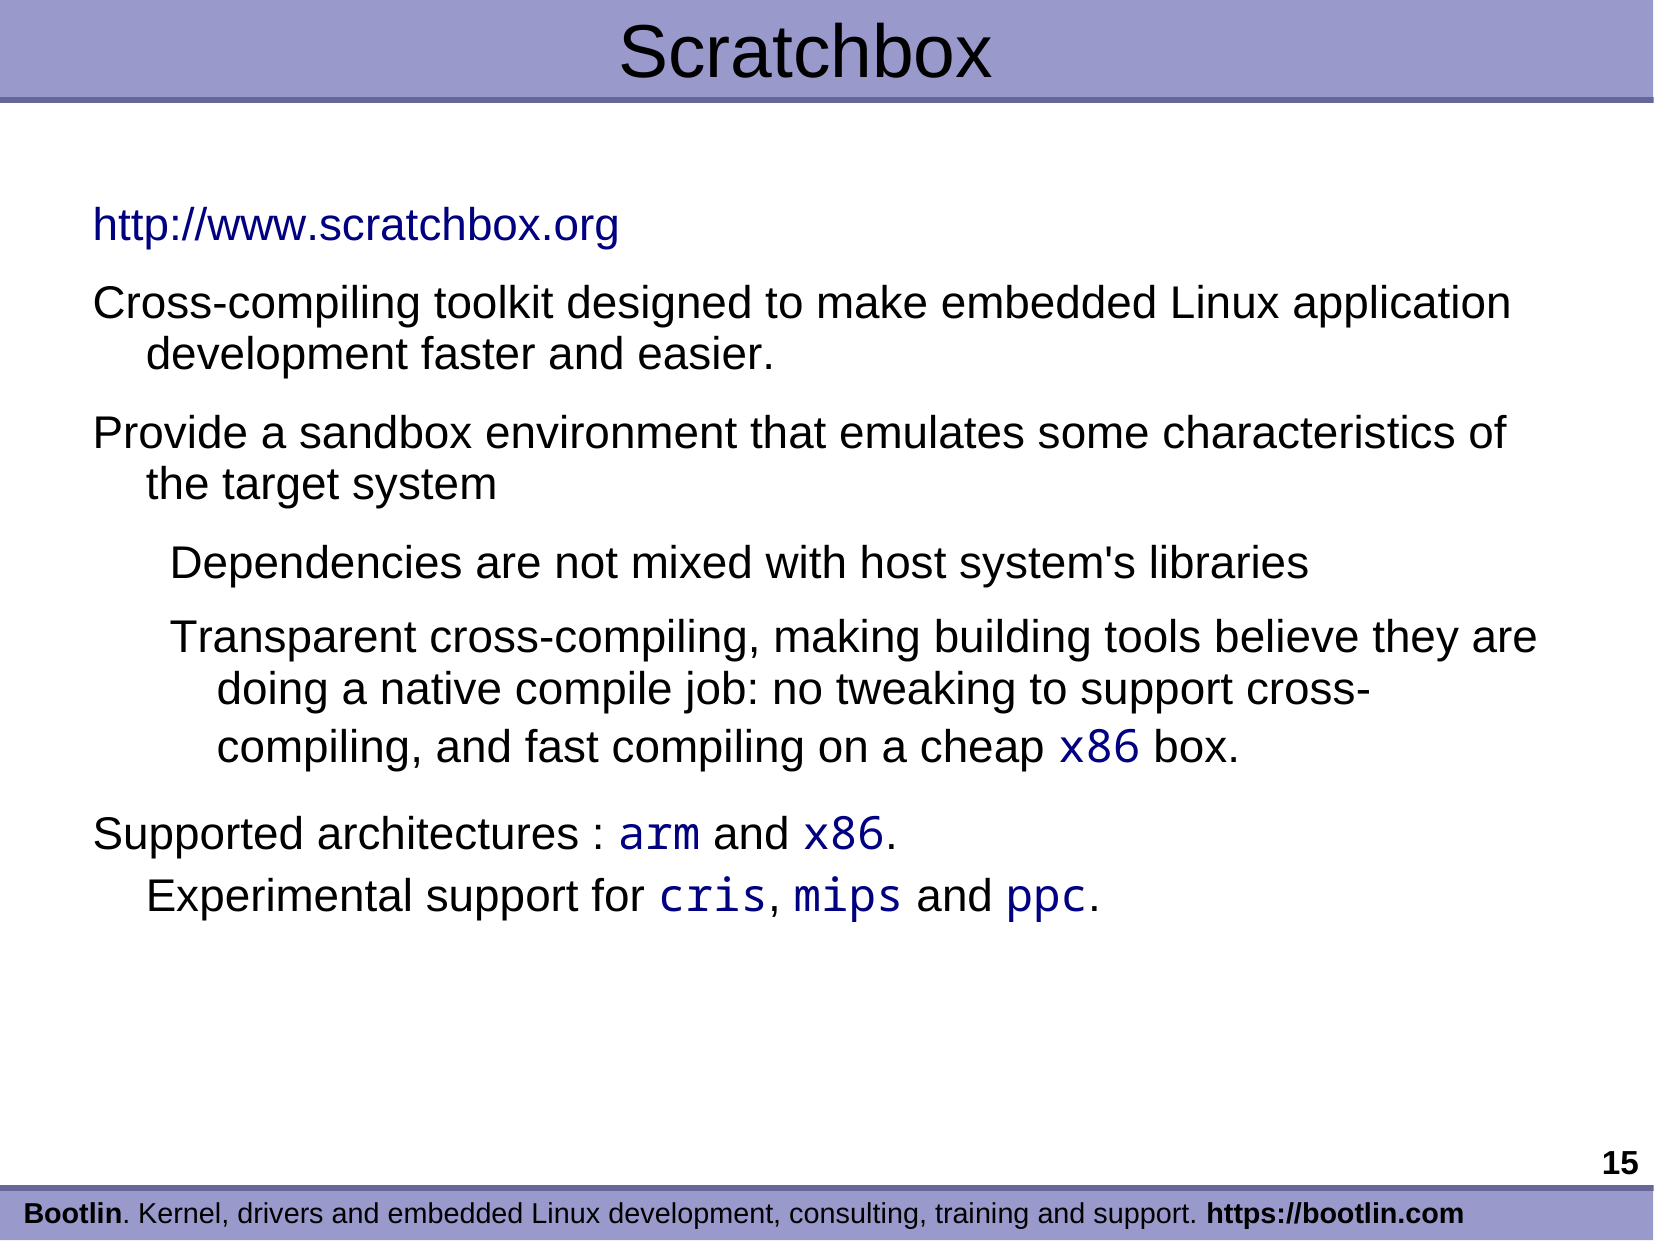

# Scratchbox
http://www.scratchbox.org
Cross-compiling toolkit designed to make embedded Linux application development faster and easier.
Provide a sandbox environment that emulates some characteristics of the target system
Dependencies are not mixed with host system's libraries
Transparent cross-compiling, making building tools believe they are doing a native compile job: no tweaking to support cross-compiling, and fast compiling on a cheap x86 box.
Supported architectures : arm and x86.
Experimental support for cris, mips and ppc.